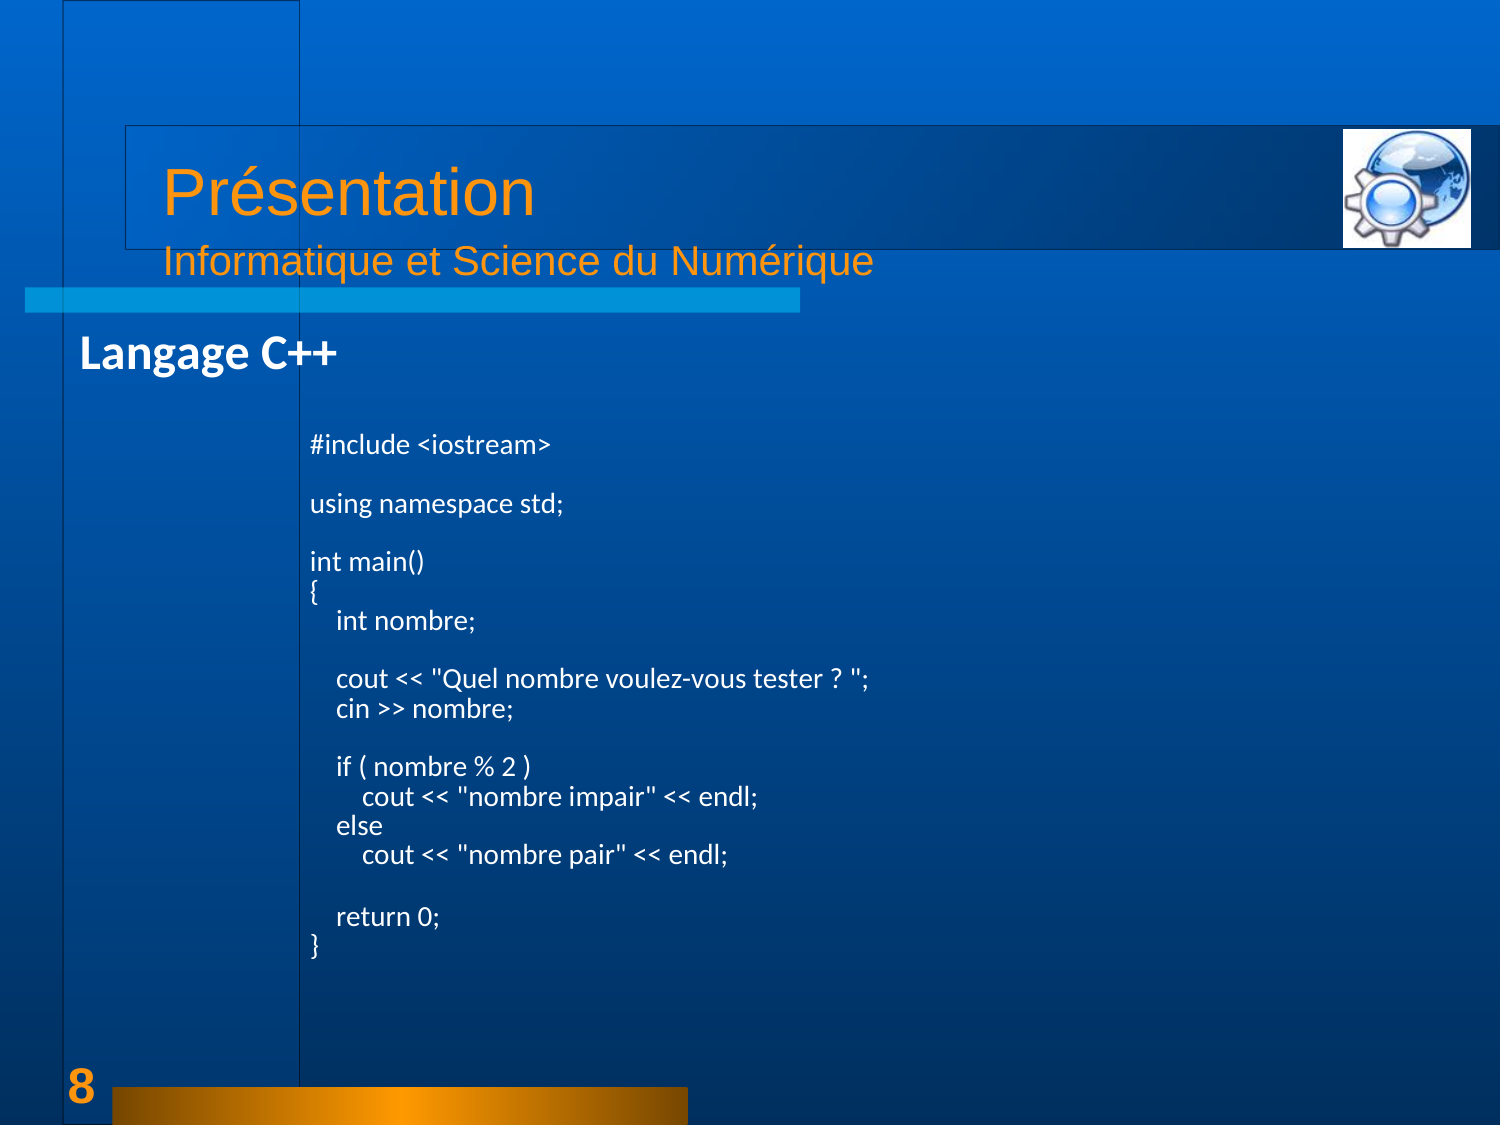

Langage C++
#include <iostream>
using namespace std;
int main()
{
 int nombre;
 cout << "Quel nombre voulez-vous tester ? ";
 cin >> nombre;
 if ( nombre % 2 )
 cout << "nombre impair" << endl;
 else
 cout << "nombre pair" << endl;
 return 0;
}